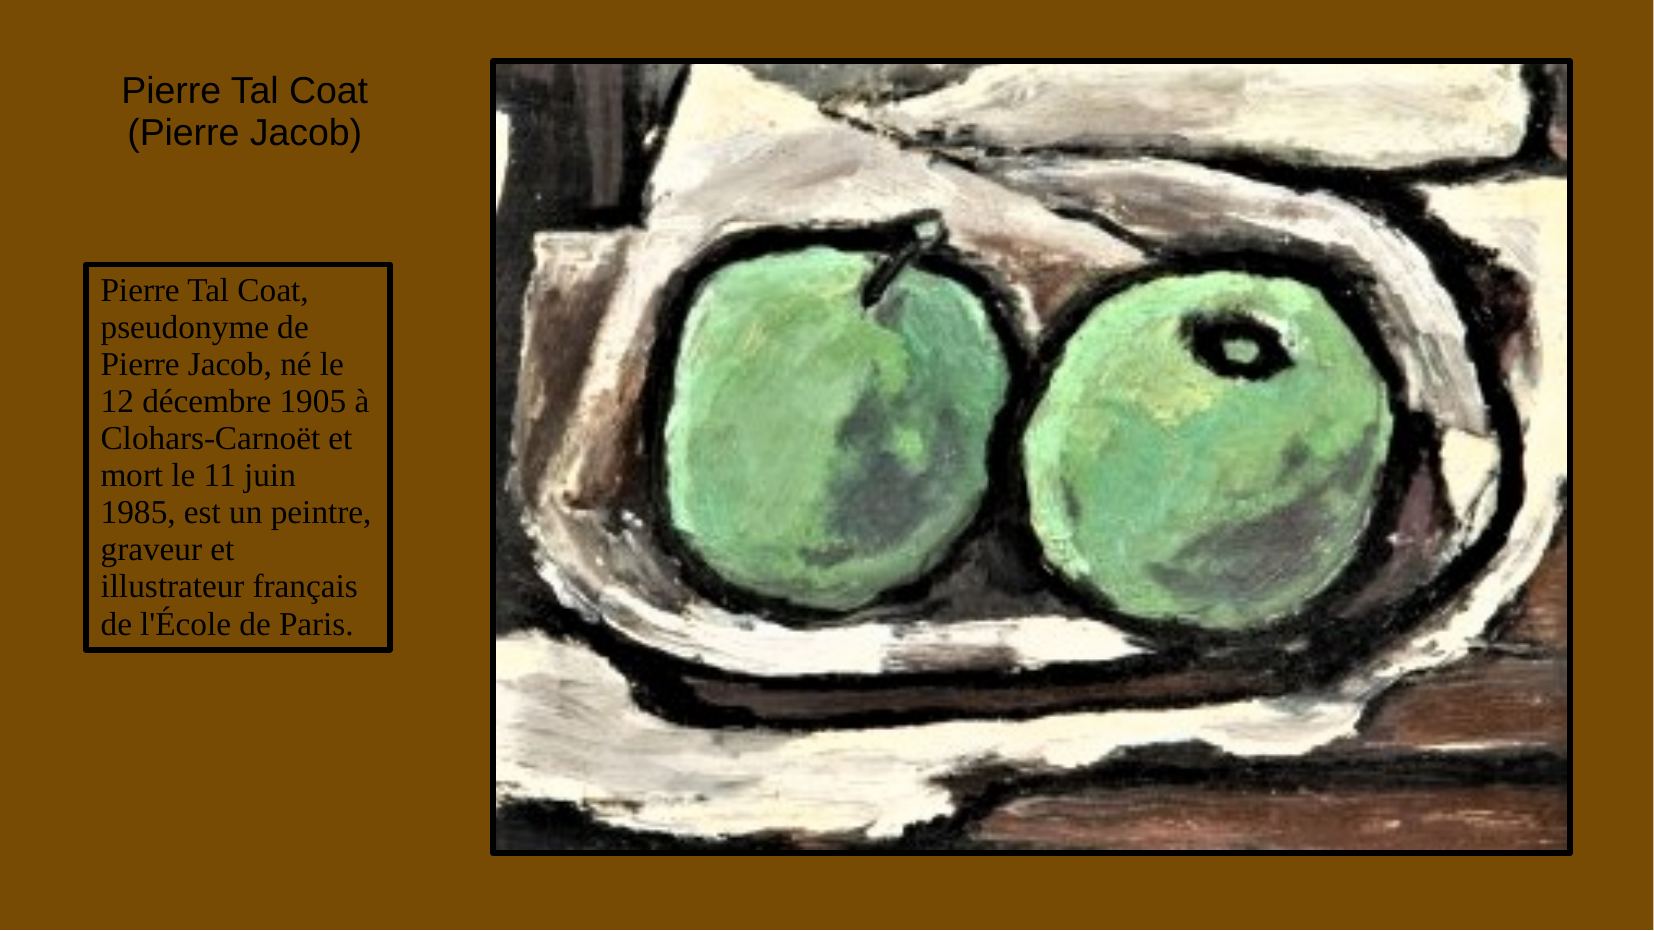

# Pierre Tal Coat (Pierre Jacob)
Pierre Tal Coat, pseudonyme de Pierre Jacob, né le 12 décembre 1905 à Clohars-Carnoët et mort le 11 juin 1985, est un peintre, graveur et illustrateur français de l'École de Paris.